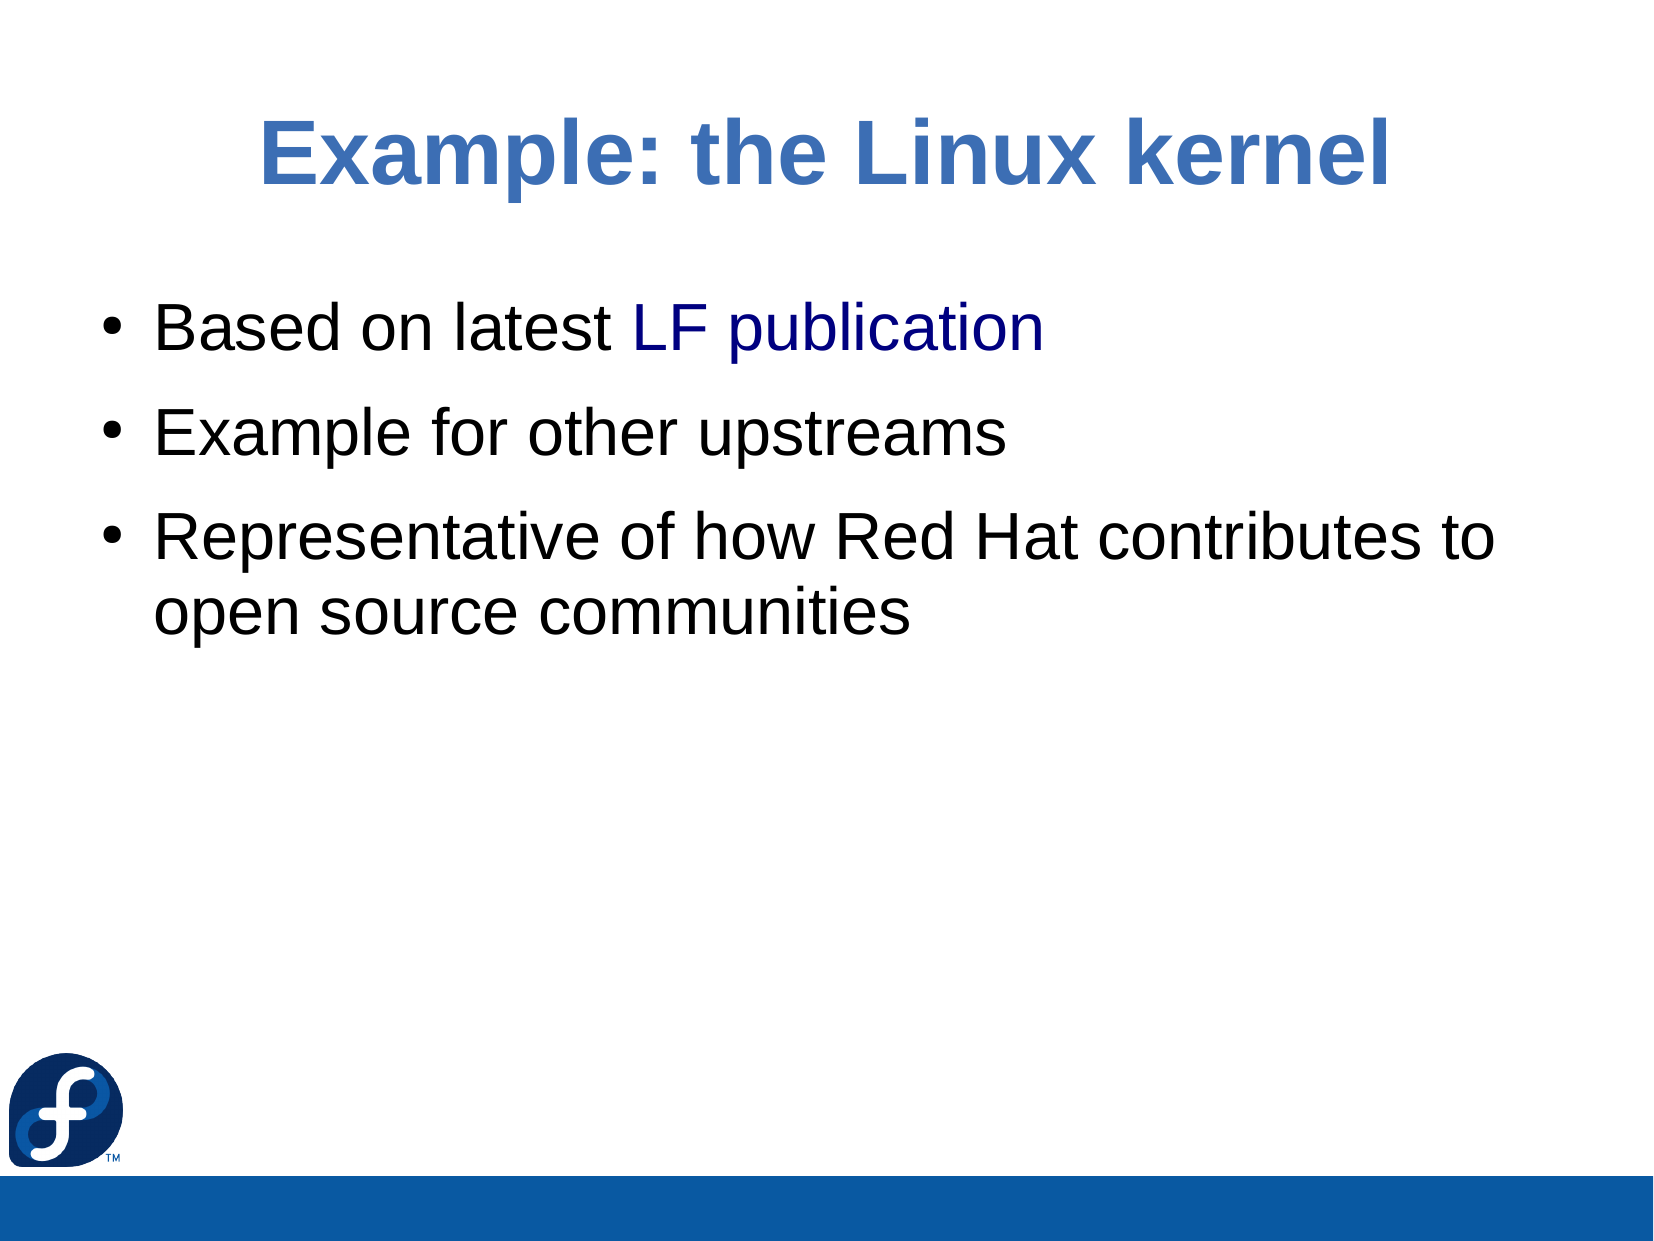

# Example: the Linux kernel
Based on latest LF publication
Example for other upstreams
Representative of how Red Hat contributes to open source communities